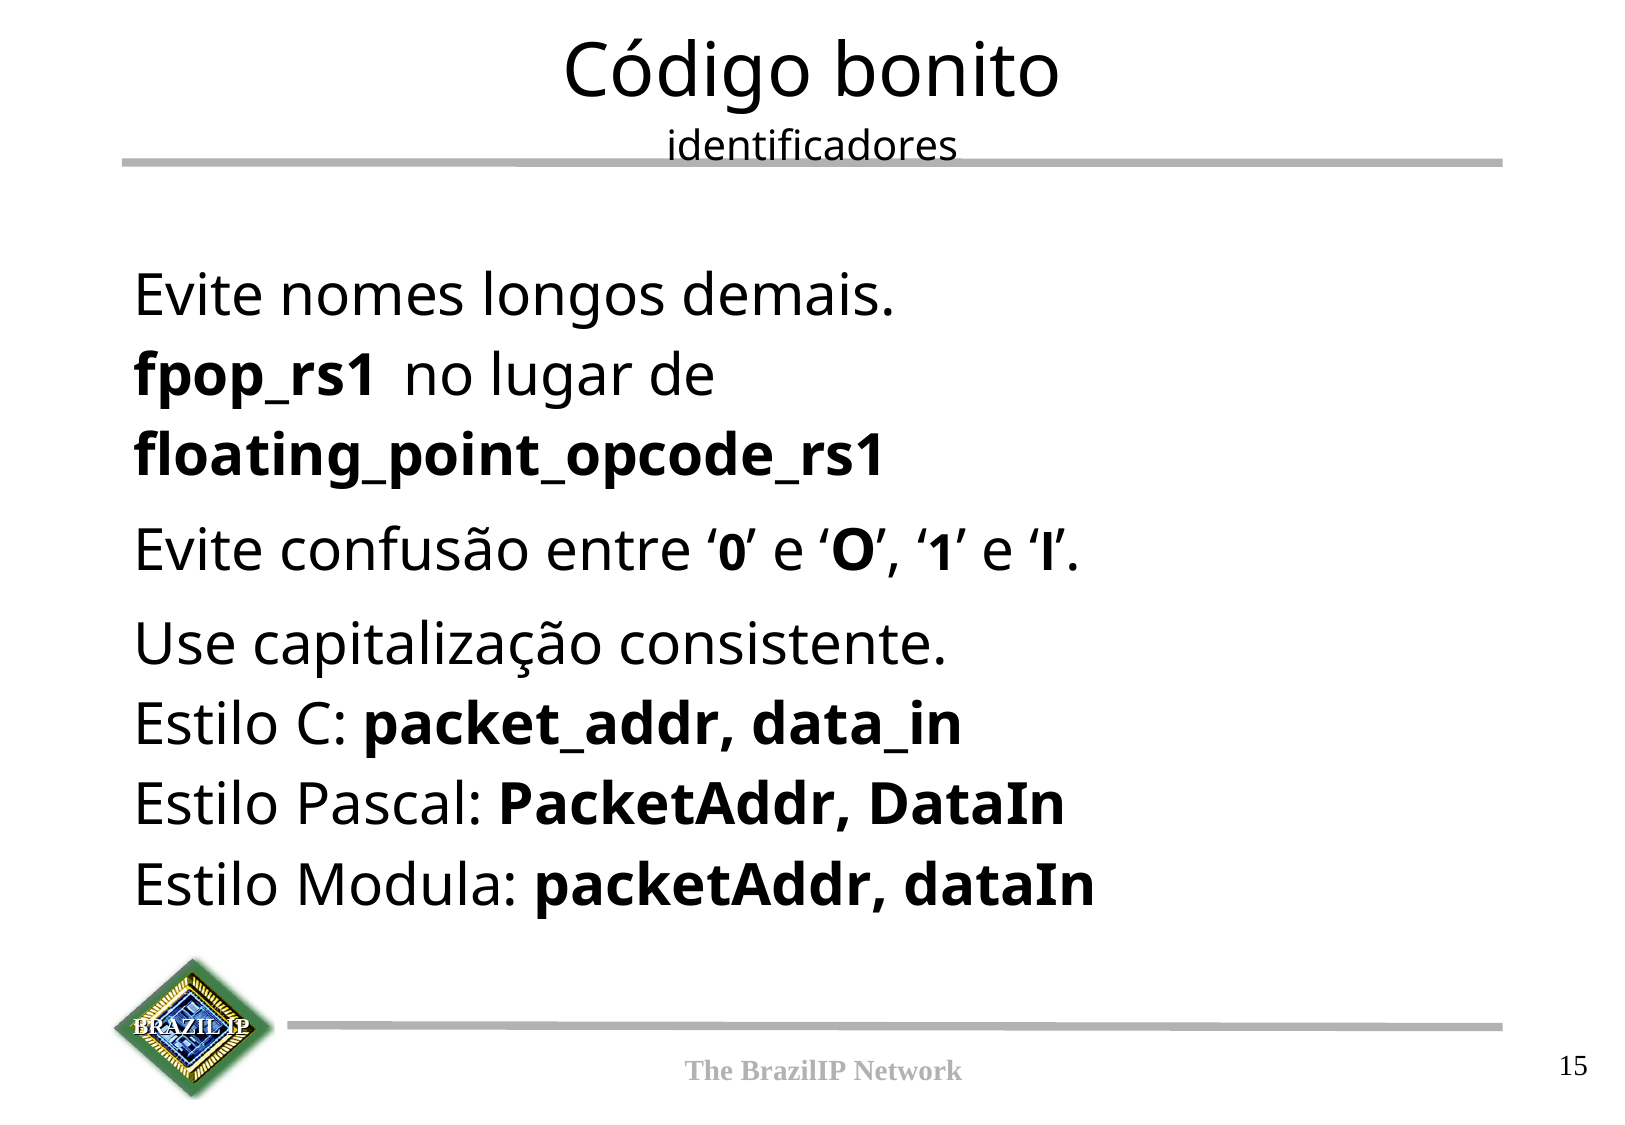

Código bonito
identificadores
# Evite nomes longos demais. fpop_rs1 no lugar de floating_point_opcode_rs1
Evite confusão entre ‘0’ e ‘O’, ‘1’ e ‘l’.
Use capitalização consistente.
Estilo C: packet_addr, data_in
Estilo Pascal: PacketAddr, DataIn
Estilo Modula: packetAddr, dataIn
15